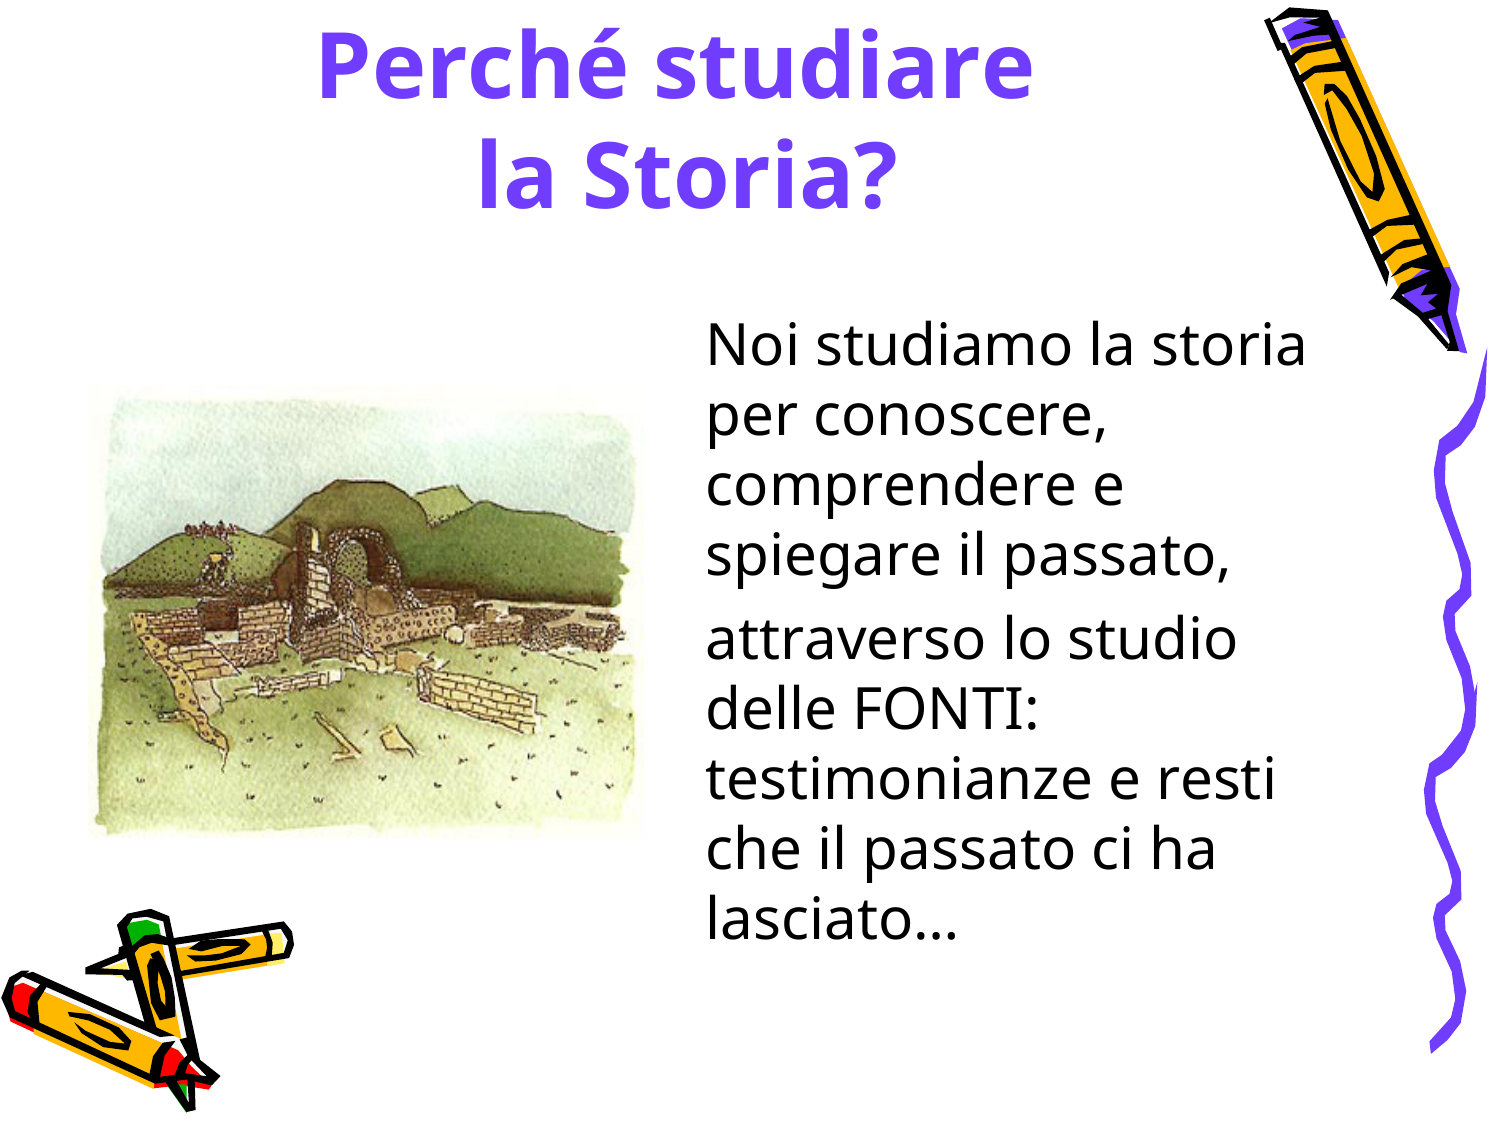

# Perché studiare la Storia?
Noi studiamo la storia per conoscere, comprendere e spiegare il passato,
attraverso lo studio delle FONTI: testimonianze e resti che il passato ci ha lasciato…